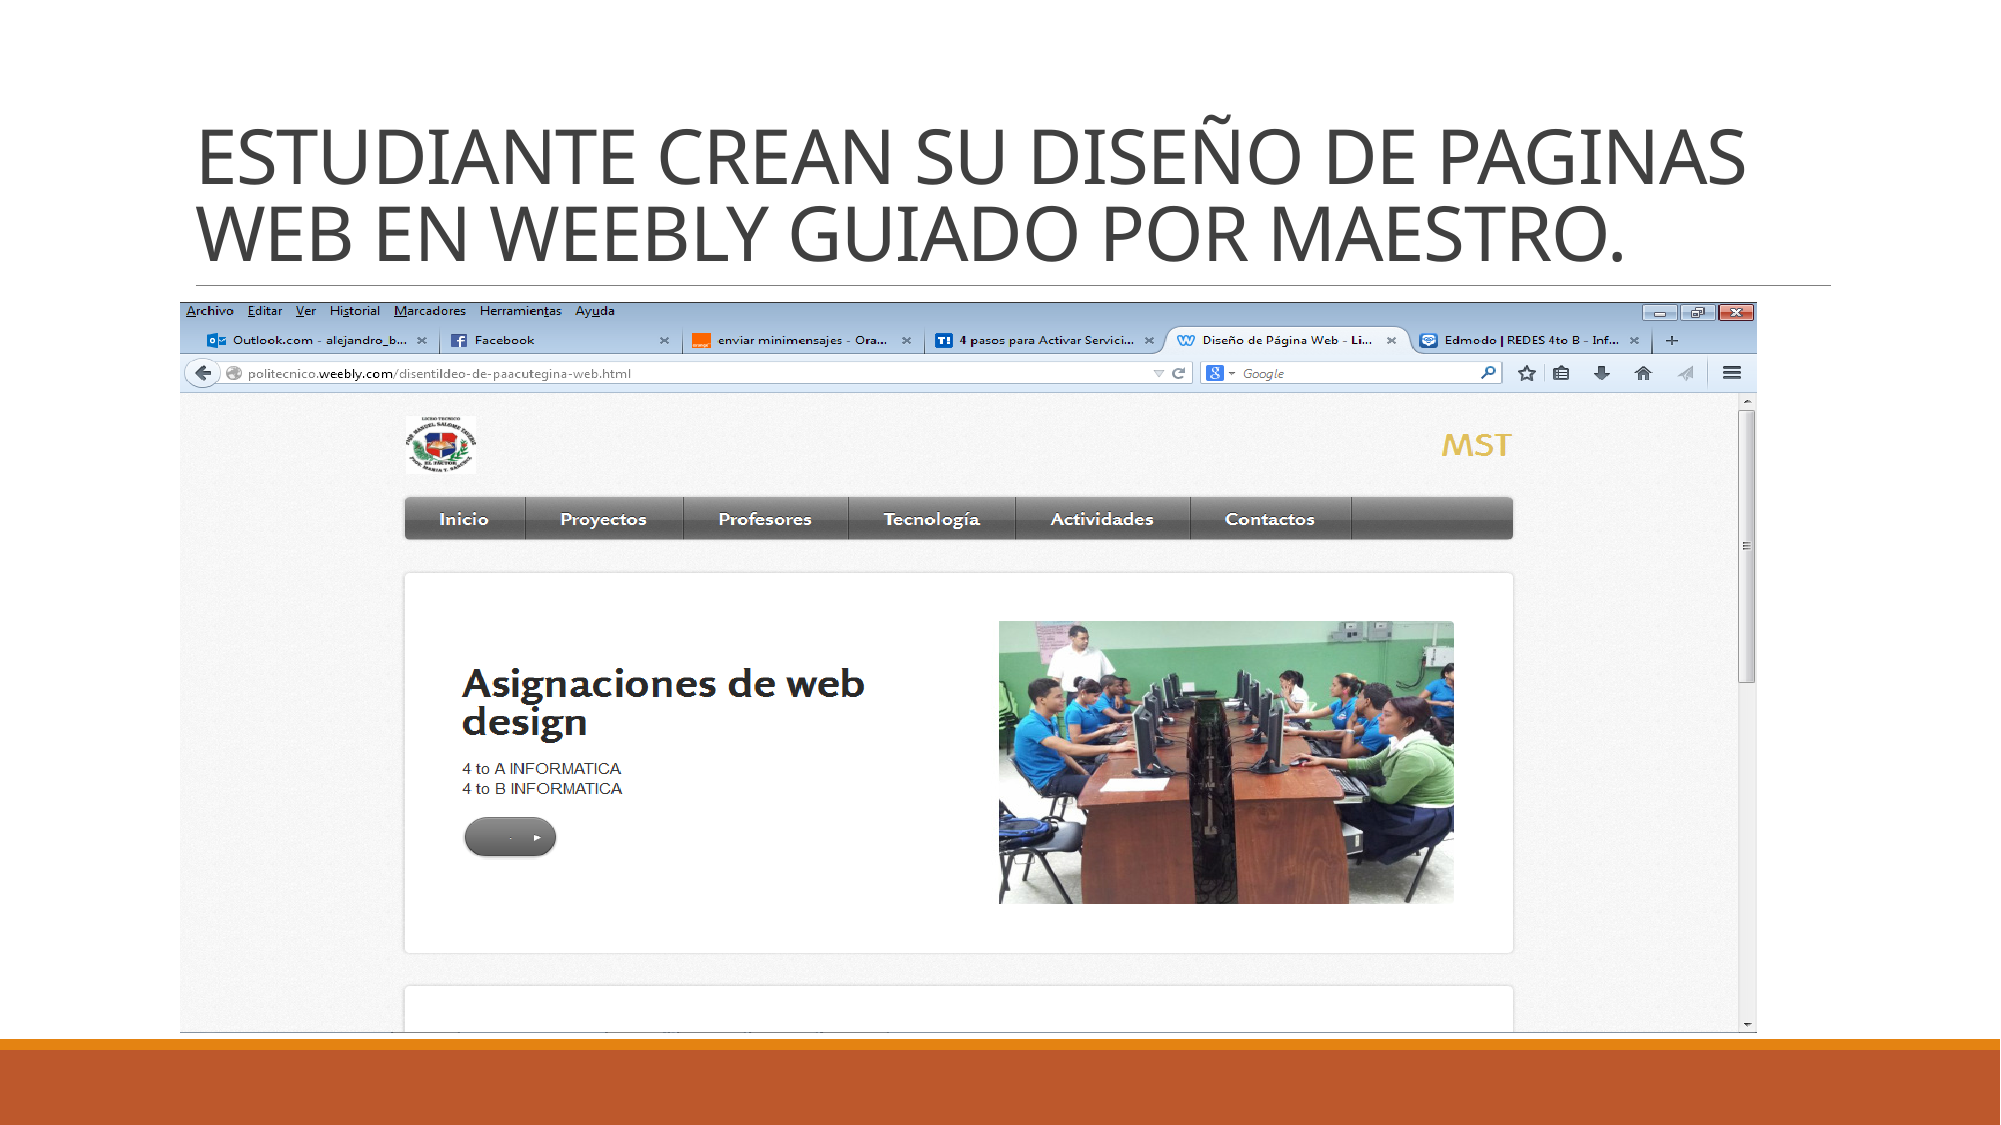

# ESTUDIANTE CREAN SU DISEÑO DE PAGINAS WEB EN WEEBLY GUIADO POR MAESTRO.